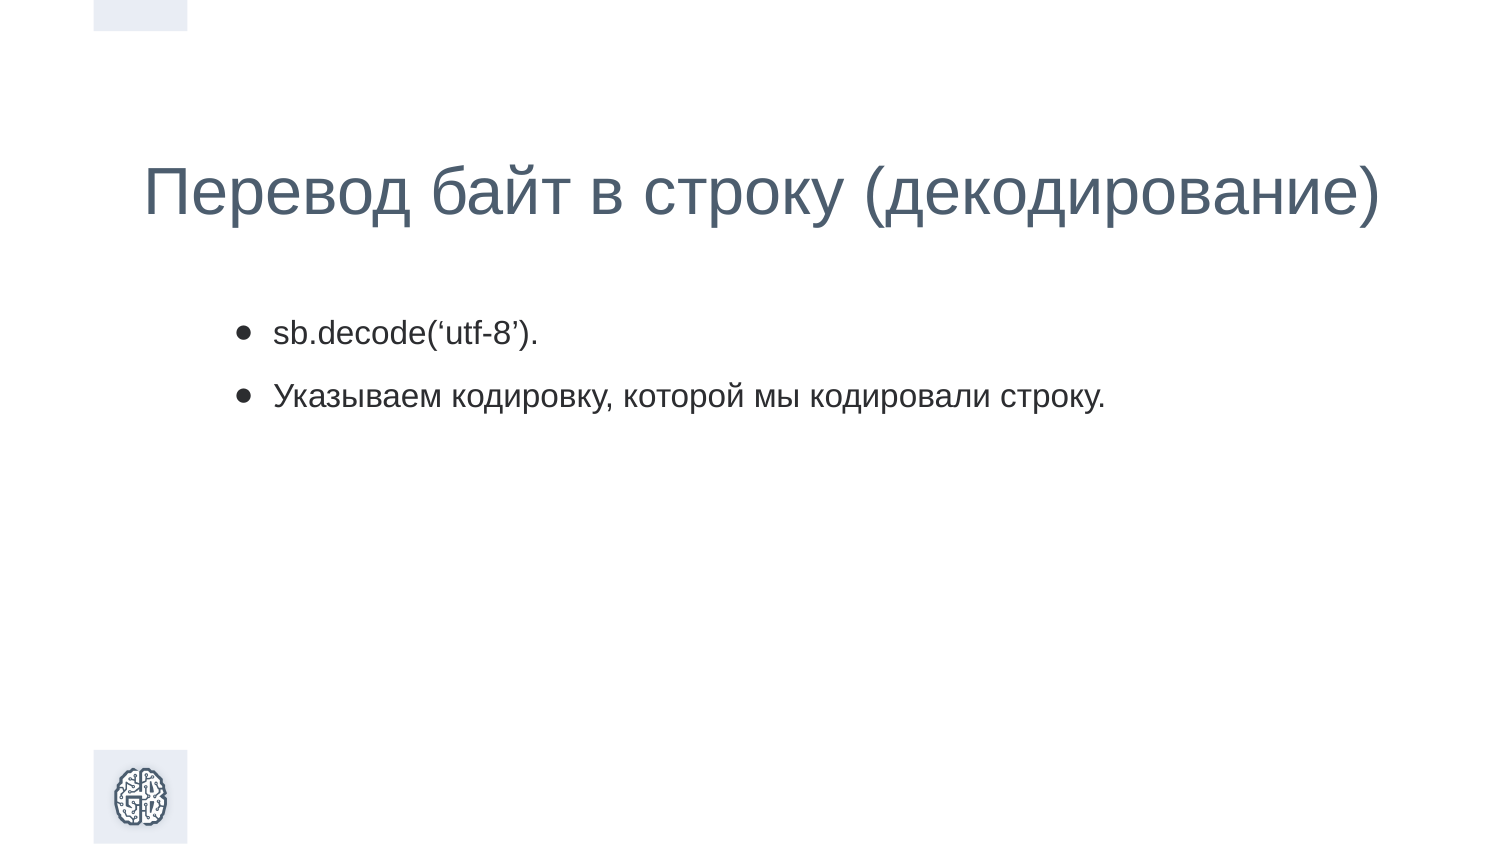

Перевод байт в строку (декодирование)
sb.decode(‘utf-8’).
Указываем кодировку, которой мы кодировали строку.